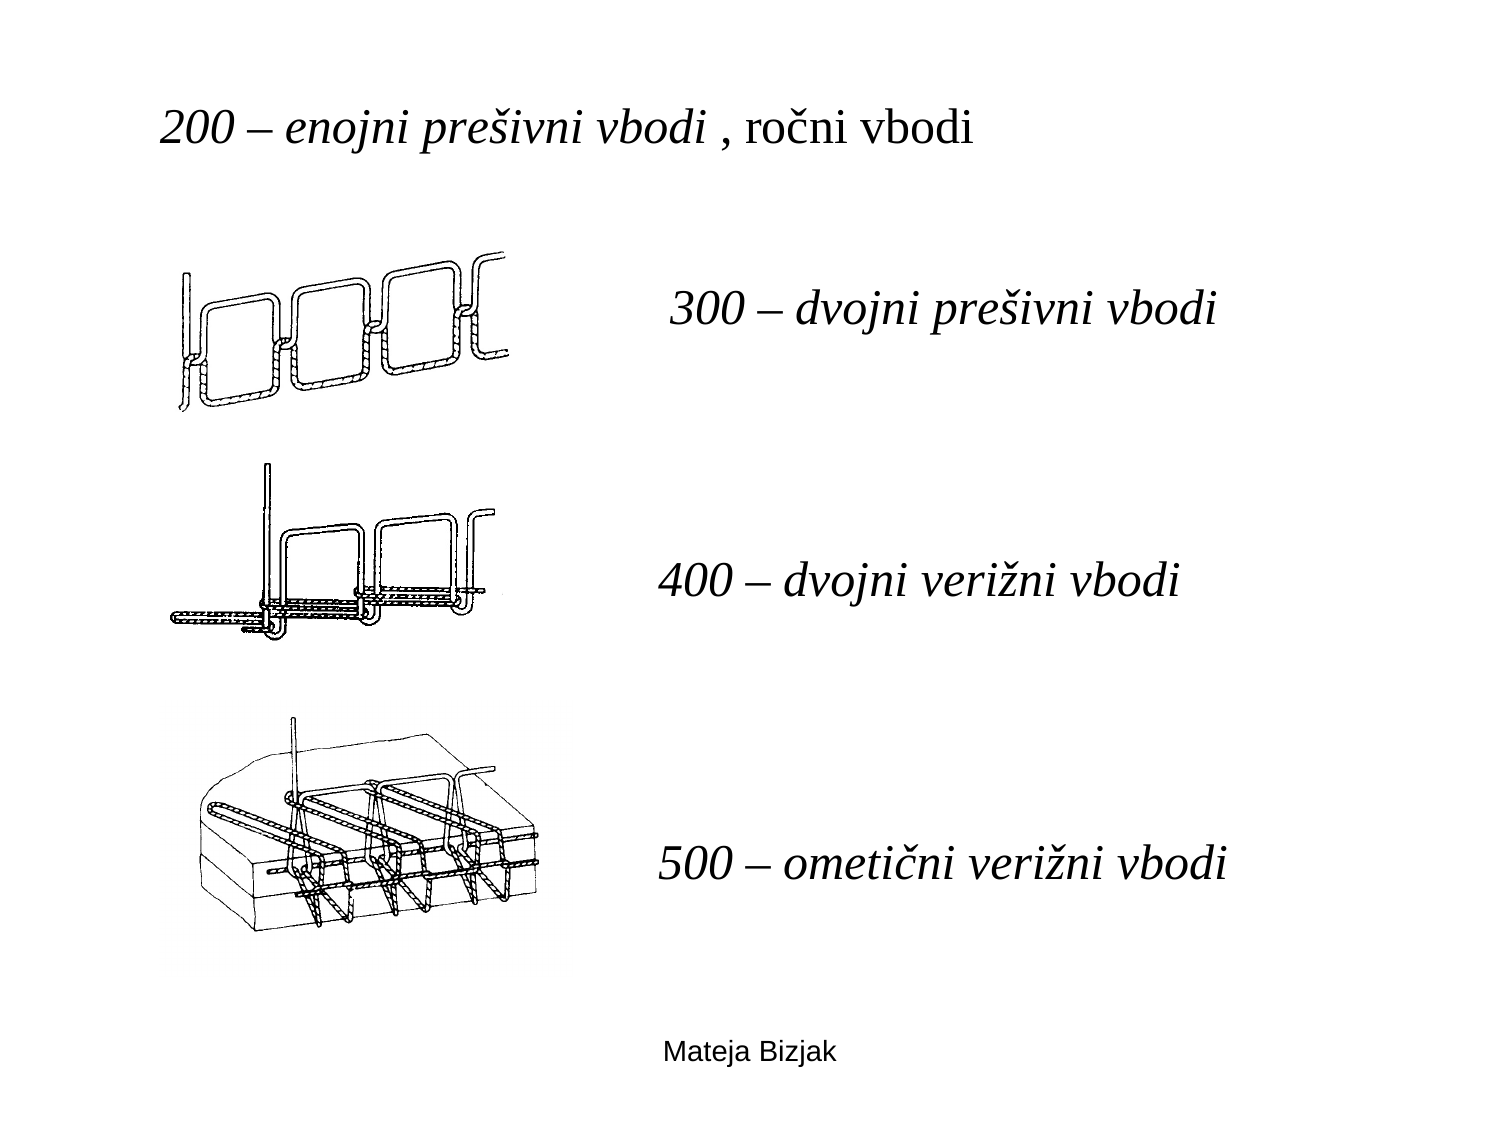

# 200 – enojni prešivni vbodi , ročni vbodi
300 – dvojni prešivni vbodi
400 – dvojni verižni vbodi
500 – ometični verižni vbodi
Mateja Bizjak